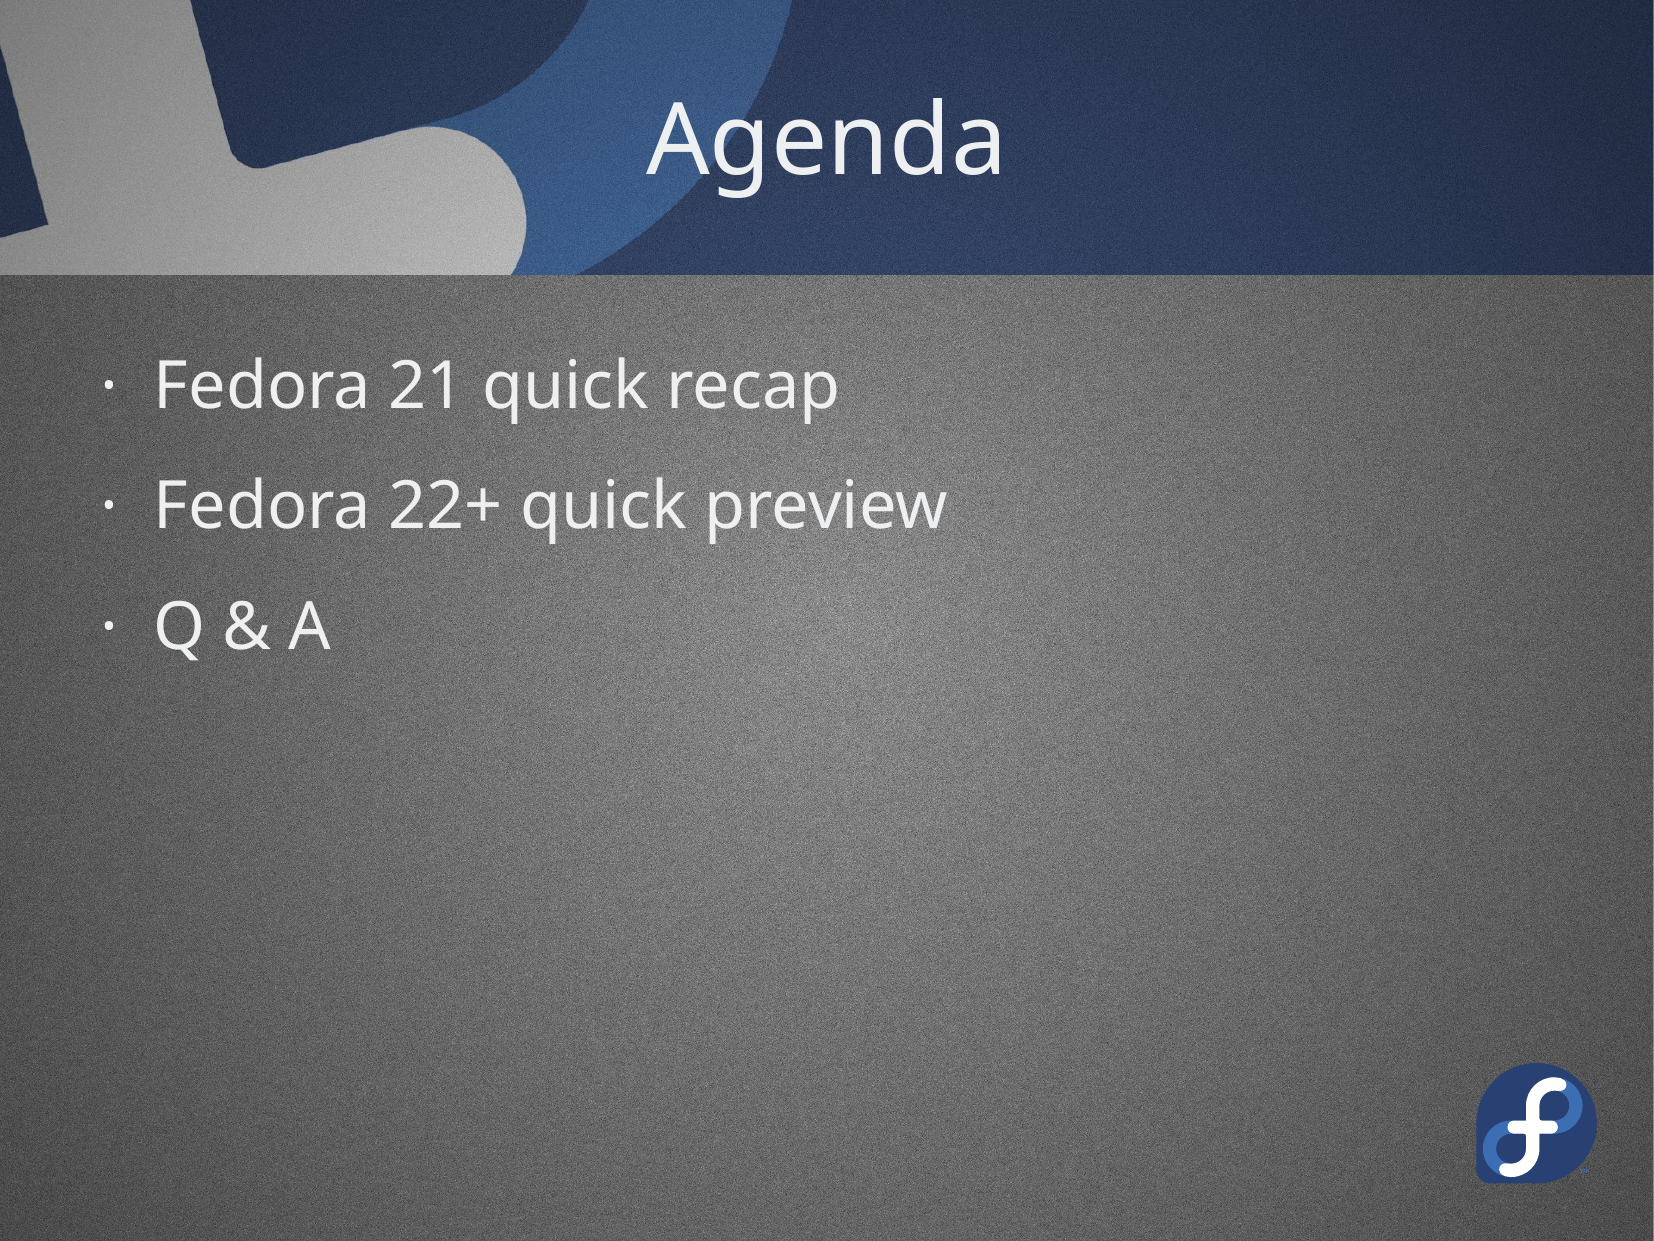

# Agenda
Fedora 21 quick recap
Fedora 22+ quick preview
Q & A